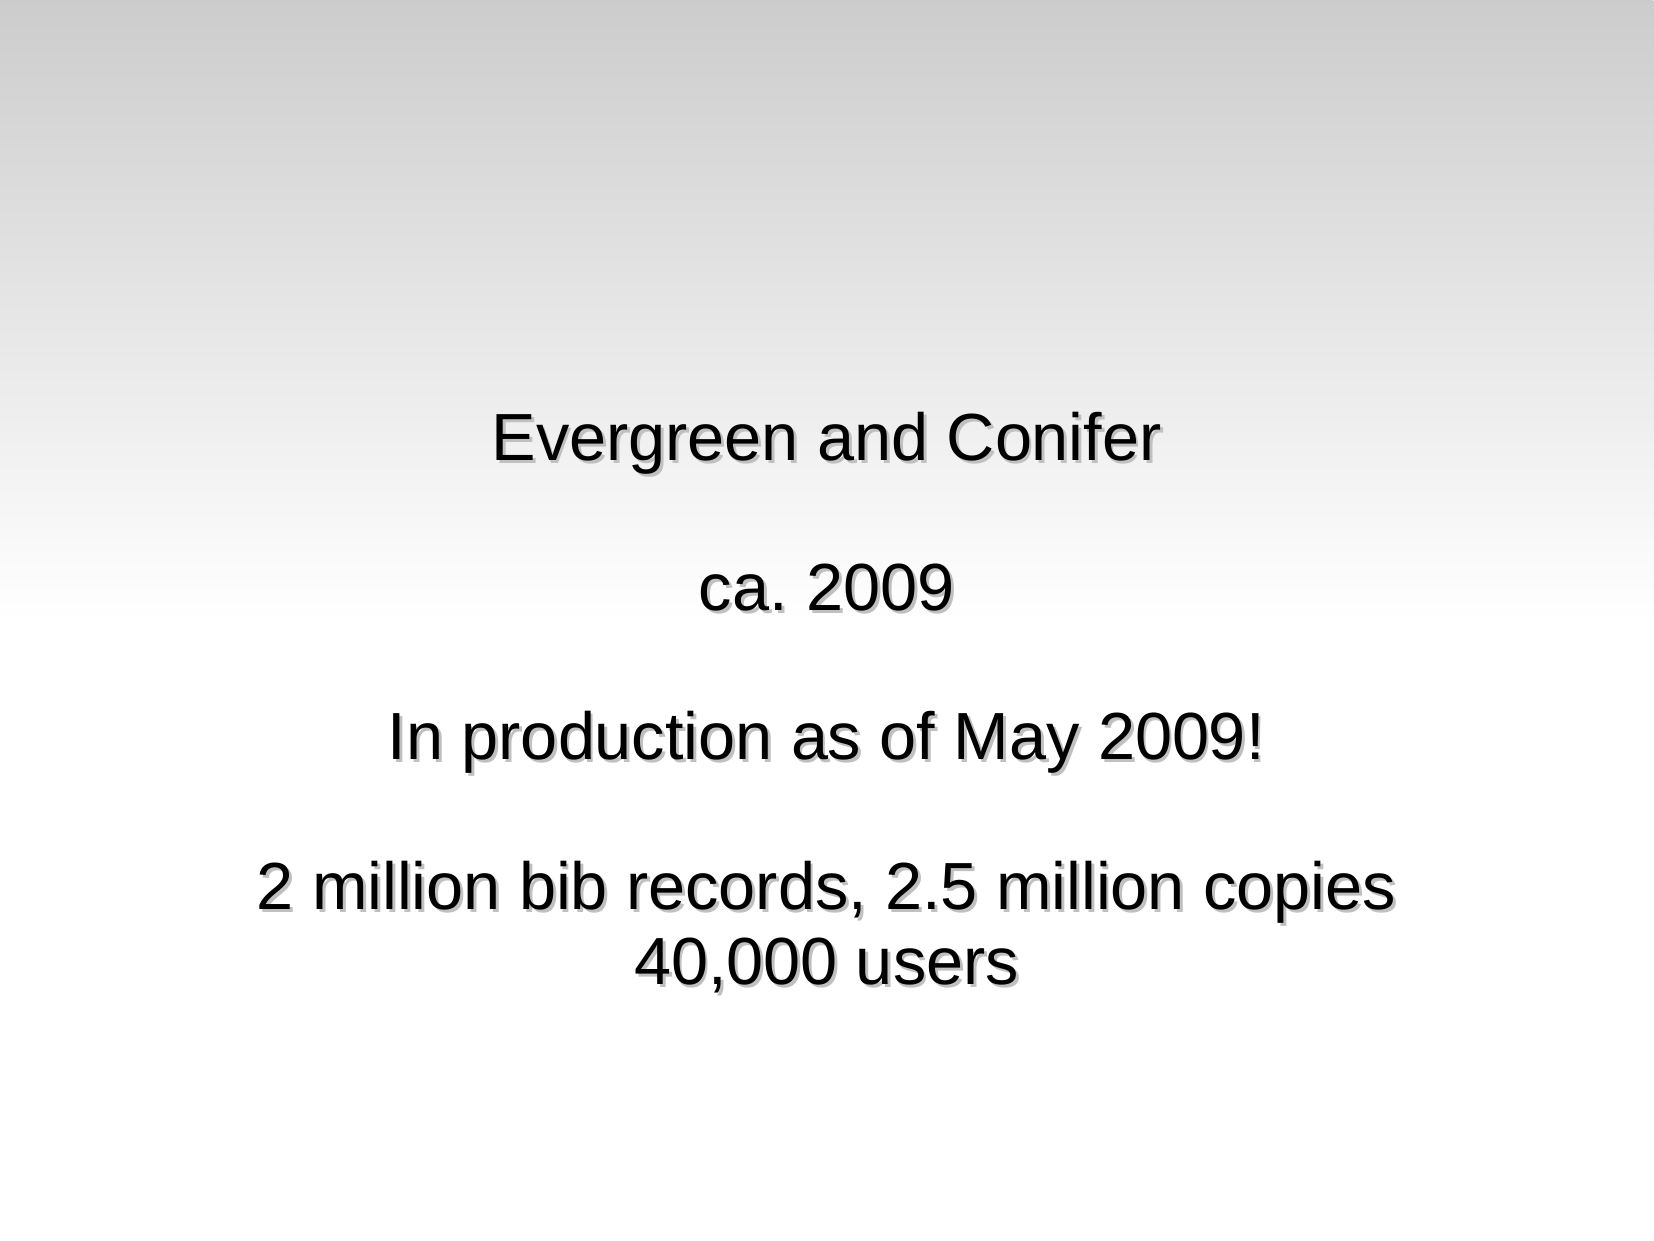

#
Evergreen and Conifer
ca. 2009
In production as of May 2009!
2 million bib records, 2.5 million copies
40,000 users